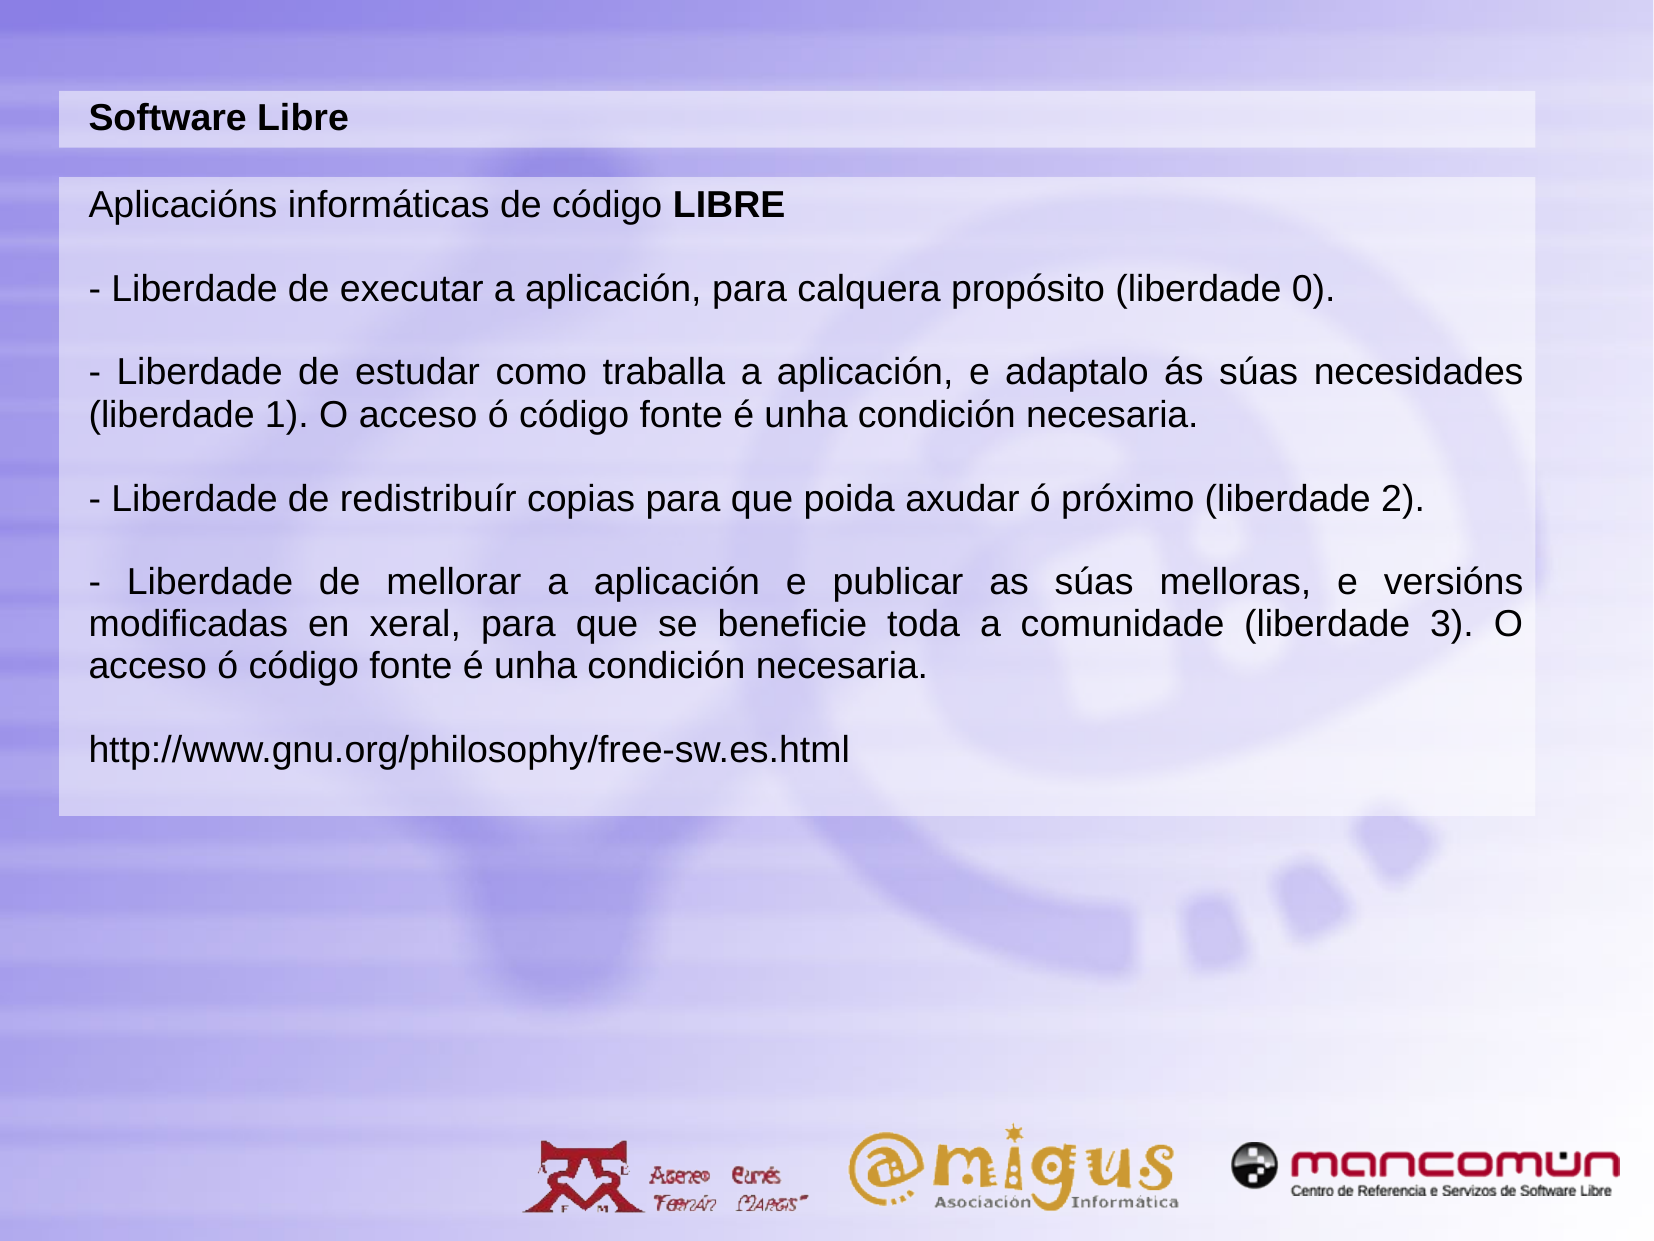

Software Libre
Aplicacións informáticas de código LIBRE
- Liberdade de executar a aplicación, para calquera propósito (liberdade 0).
- Liberdade de estudar como traballa a aplicación, e adaptalo ás súas necesidades (liberdade 1). O acceso ó código fonte é unha condición necesaria.
- Liberdade de redistribuír copias para que poida axudar ó próximo (liberdade 2).
- Liberdade de mellorar a aplicación e publicar as súas melloras, e versións modificadas en xeral, para que se beneficie toda a comunidade (liberdade 3). O acceso ó código fonte é unha condición necesaria.
http://www.gnu.org/philosophy/free-sw.es.html